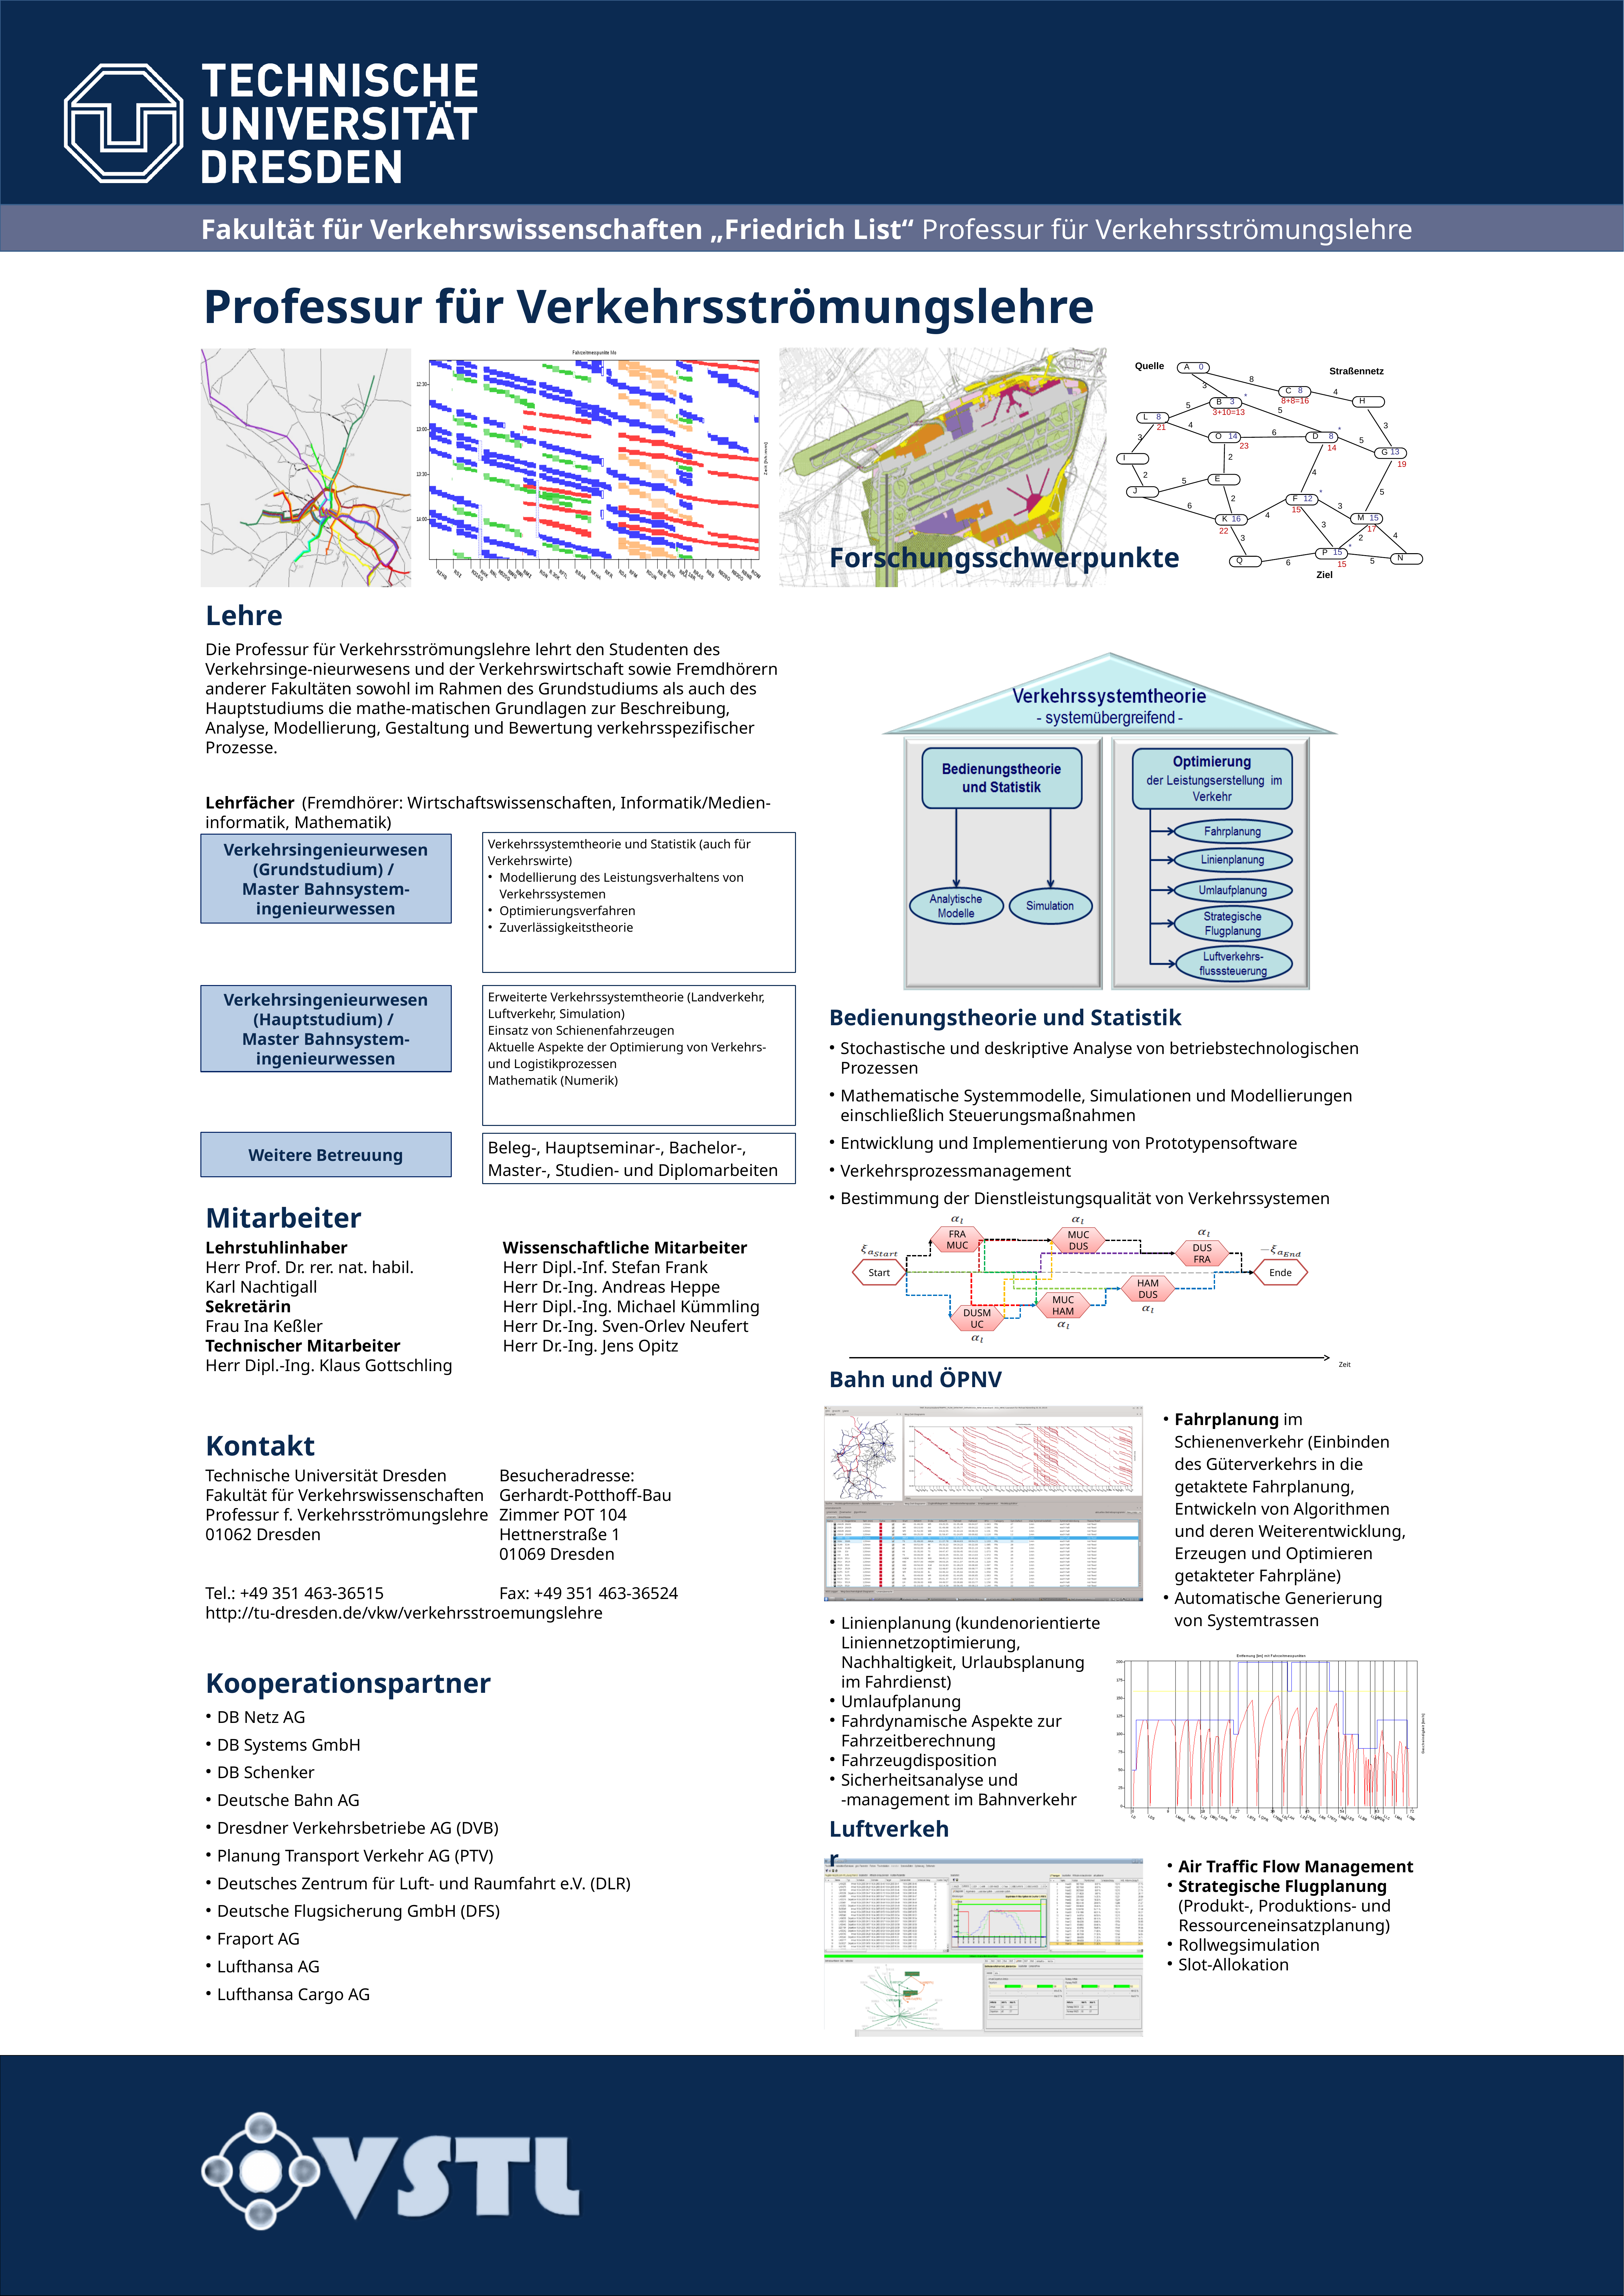

Fakultät für Verkehrswissenschaften „Friedrich List“ Professur für Verkehrsströmungslehre
Professur für Verkehrsströmungslehre
Quelle
A
0
Straßennetz
8
3
8
C
4
*
8+8=16
H
3
B
5
5
3+10=13
L
8
4
3
21
*
6
14
8
O
D
3
5
23
14
13
G
2
I
19
4
2
E
5
J
5
*
2
F
12
6
3
15
4
M
15
K
16
3
17
22
4
2
3
*
15
P
N
Q
5
6
15
Ziel
Forschungsschwerpunkte
Lehre
Die Professur für Verkehrsströmungslehre lehrt den Studenten des Verkehrsinge-nieurwesens und der Verkehrswirtschaft sowie Fremdhörern anderer Fakultäten sowohl im Rahmen des Grundstudiums als auch des Hauptstudiums die mathe-matischen Grundlagen zur Beschreibung, Analyse, Modellierung, Gestaltung und Bewertung verkehrsspezifischer Prozesse.
Lehrfächer	(Fremdhörer: Wirtschaftswissenschaften, Informatik/Medien-informatik, Mathematik)
Verkehrssystemtheorie und Statistik (auch für Verkehrswirte)
Modellierung des Leistungsverhaltens von Verkehrssystemen
Optimierungsverfahren
Zuverlässigkeitstheorie
Verkehrsingenieurwesen (Grundstudium) /
Master Bahnsystem-ingenieurwessen
Erweiterte Verkehrssystemtheorie (Landverkehr, Luftverkehr, Simulation)
Einsatz von Schienenfahrzeugen
Aktuelle Aspekte der Optimierung von Verkehrs- und Logistikprozessen
Mathematik (Numerik)
Verkehrsingenieurwesen (Hauptstudium) /
Master Bahnsystem-ingenieurwessen
Bedienungstheorie und Statistik
Stochastische und deskriptive Analyse von betriebstechnologischen Prozessen
Mathematische Systemmodelle, Simulationen und Modellierungen einschließlich Steuerungsmaßnahmen
Entwicklung und Implementierung von Prototypensoftware
Verkehrsprozessmanagement
Bestimmung der Dienstleistungsqualität von Verkehrssystemen
Weitere Betreuung
Beleg-, Hauptseminar-, Bachelor-, Master-, Studien- und Diplomarbeiten
Mitarbeiter
Lehrstuhlinhaber	Wissenschaftliche Mitarbeiter
Herr Prof. Dr. rer. nat. habil.	Herr Dipl.-Inf. Stefan Frank
Karl Nachtigall	Herr Dr.-Ing. Andreas Heppe
Sekretärin	Herr Dipl.-Ing. Michael Kümmling
Frau Ina Keßler	Herr Dr.-Ing. Sven-Orlev Neufert
Technischer Mitarbeiter	Herr Dr.-Ing. Jens Opitz
Herr Dipl.-Ing. Klaus Gottschling
FRA
MUC
MUC
DUS
DUS
FRA
Start
Ende
HAM
DUS
MUC
HAM
DUSMUC
Zeit
Bahn und ÖPNV
Fahrplanung im Schienenverkehr (Einbinden des Güterverkehrs in die getaktete Fahrplanung, Entwickeln von Algorithmen und deren Weiterentwicklung, Erzeugen und Optimieren getakteter Fahrpläne)
Automatische Generierung von Systemtrassen
Kontakt
Technische Universität Dresden	Besucheradresse:
Fakultät für Verkehrswissenschaften	Gerhardt-Potthoff-Bau
Professur f. Verkehrsströmungslehre	Zimmer POT 104
01062 Dresden	Hettnerstraße 1
	01069 Dresden
Tel.: +49 351 463-36515	Fax: +49 351 463-36524
http://tu-dresden.de/vkw/verkehrsstroemungslehre
Linienplanung (kundenorientierte Liniennetzoptimierung, Nachhaltigkeit, Urlaubsplanung im Fahrdienst)
Umlaufplanung
Fahrdynamische Aspekte zur Fahrzeitberechnung
Fahrzeugdisposition
Sicherheitsanalyse und
-management im Bahnverkehr
Kooperationspartner
DB Netz AG
DB Systems GmbH
DB Schenker
Deutsche Bahn AG
Dresdner Verkehrsbetriebe AG (DVB)
Planung Transport Verkehr AG (PTV)
Deutsches Zentrum für Luft- und Raumfahrt e.V. (DLR)
Deutsche Flugsicherung GmbH (DFS)
Fraport AG
Lufthansa AG
Lufthansa Cargo AG
Luftverkehr
Air Traffic Flow Management
Strategische Flugplanung (Produkt-, Produktions- und Ressourceneinsatzplanung)
Rollwegsimulation
Slot-Allokation